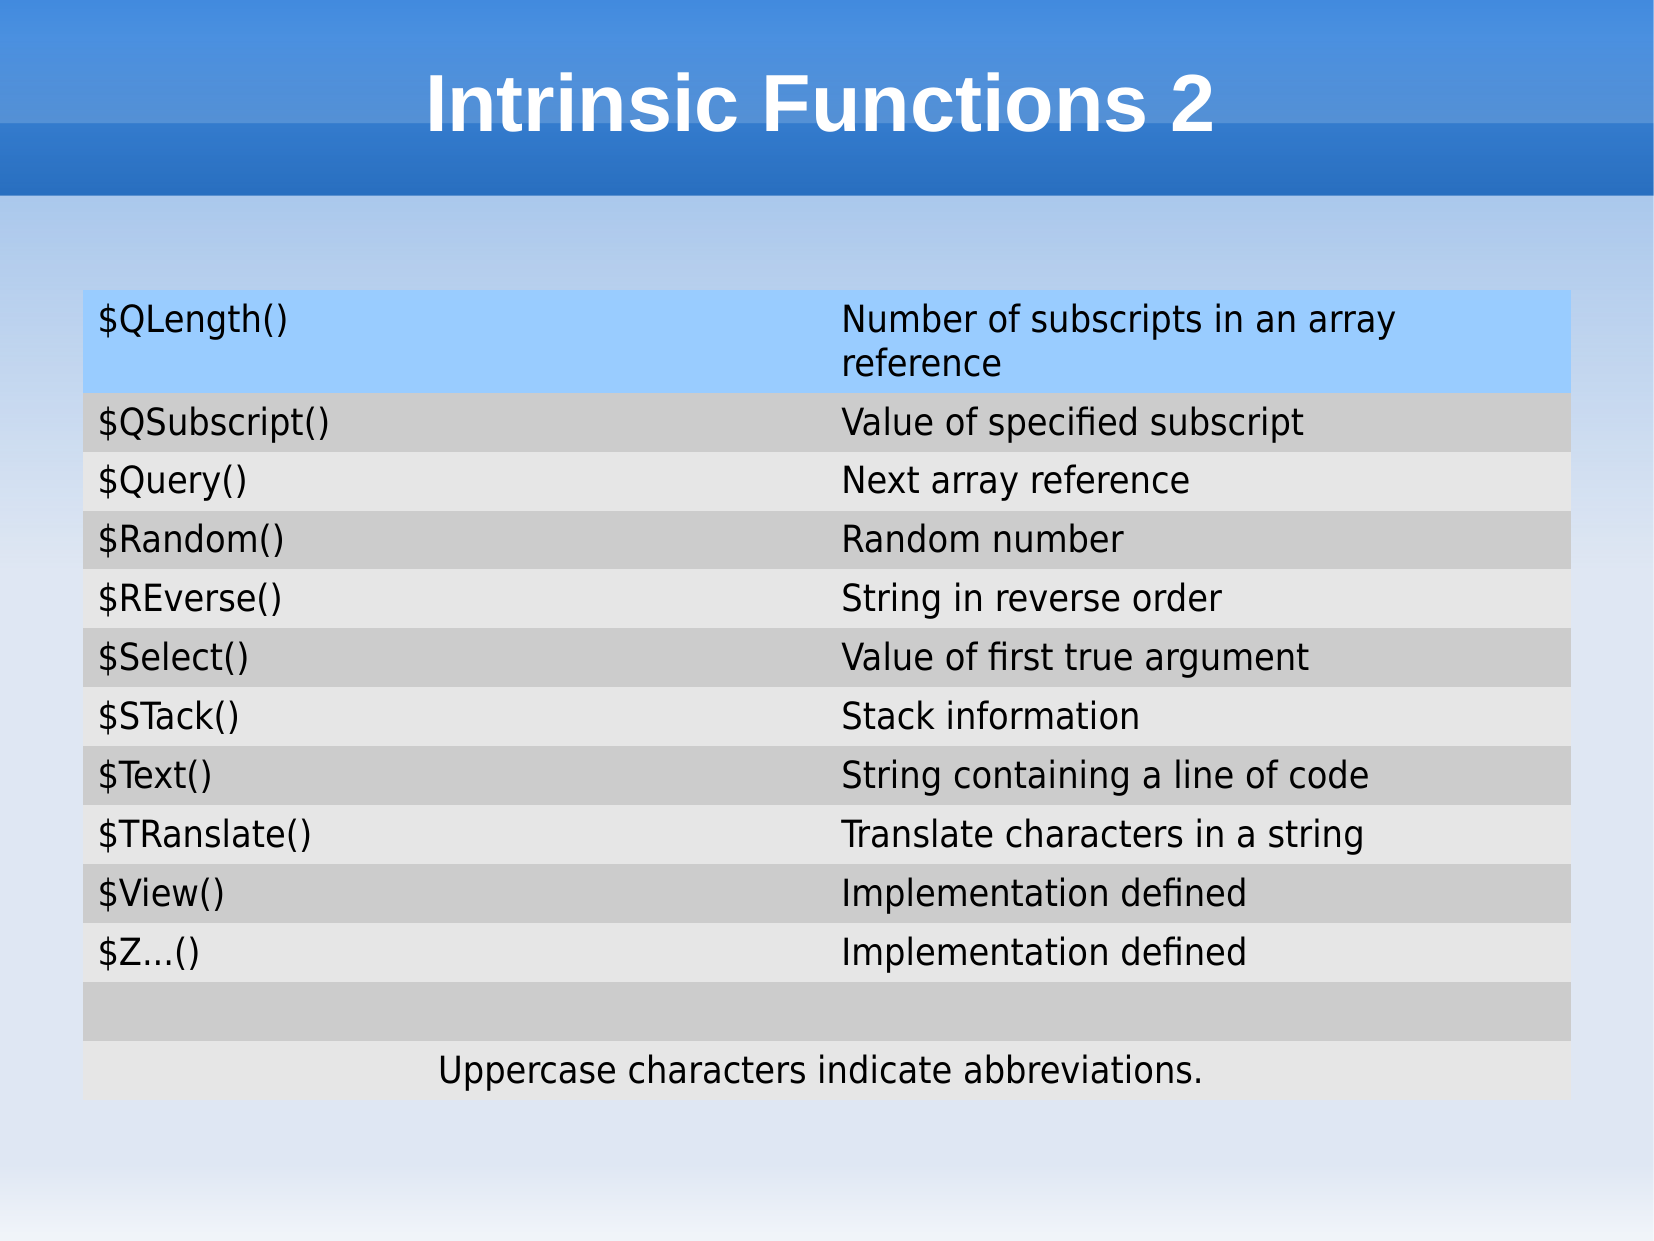

# Intrinsic Functions 2
| $QLength() | Number of subscripts in an array reference |
| --- | --- |
| $QSubscript() | Value of specified subscript |
| $Query() | Next array reference |
| $Random() | Random number |
| $REverse() | String in reverse order |
| $Select() | Value of first true argument |
| $STack() | Stack information |
| $Text() | String containing a line of code |
| $TRanslate() | Translate characters in a string |
| $View() | Implementation defined |
| $Z...() | Implementation defined |
| | |
| Uppercase characters indicate abbreviations. | |